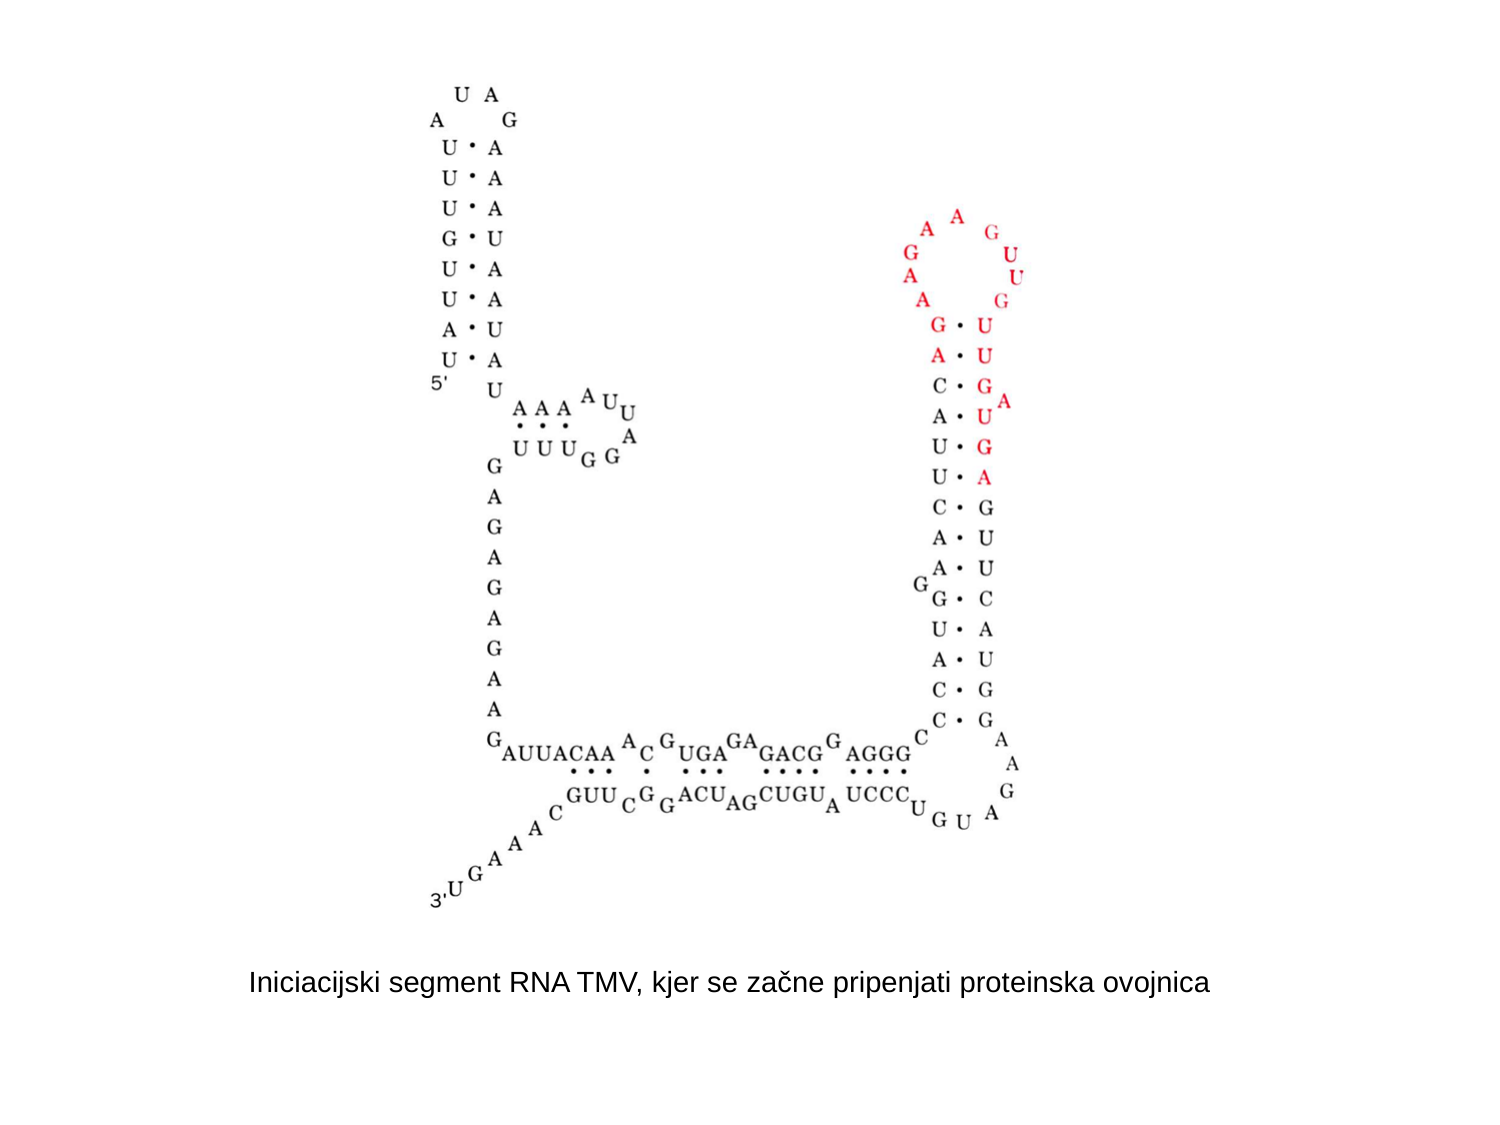

Iniciacijski segment RNA TMV, kjer se začne pripenjati proteinska ovojnica